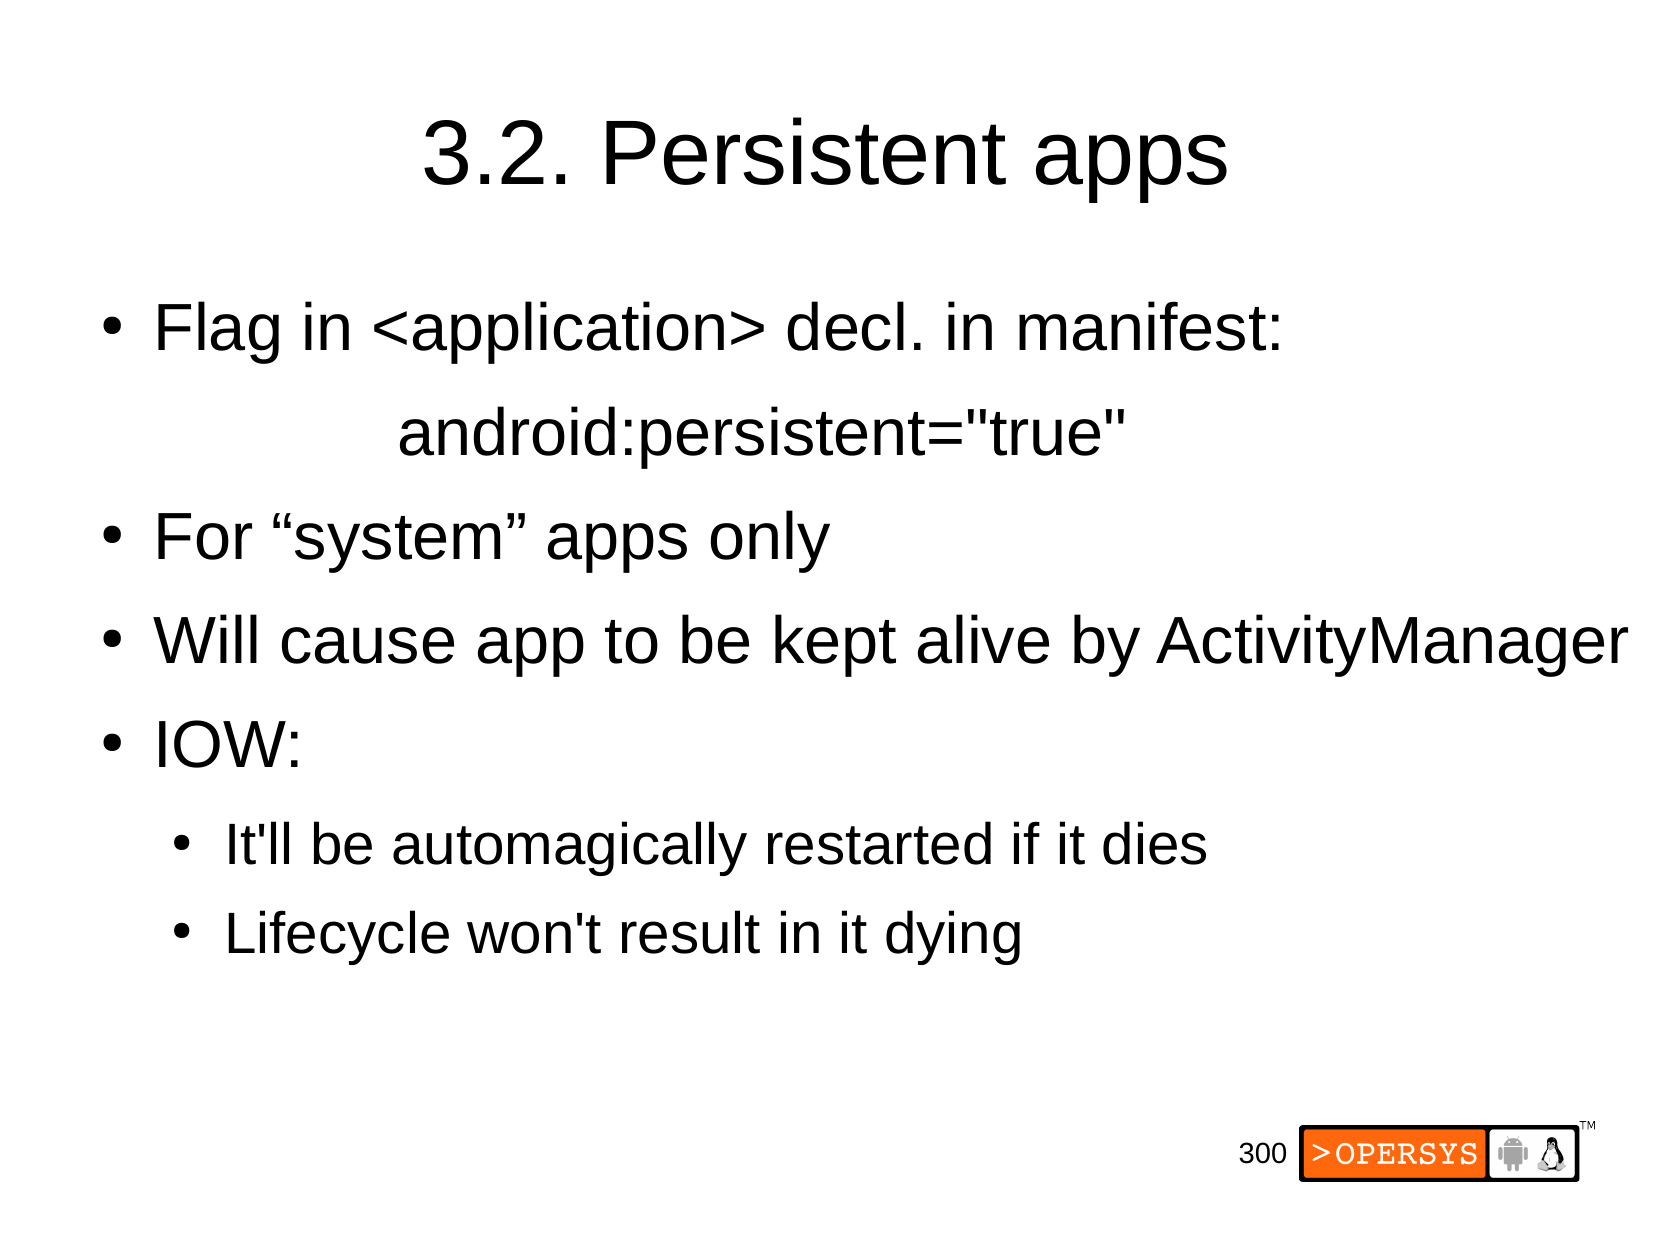

# 3.2. Persistent apps
Flag in <application> decl. in manifest:
 android:persistent="true"
For “system” apps only
Will cause app to be kept alive by ActivityManager
IOW:
It'll be automagically restarted if it dies
Lifecycle won't result in it dying